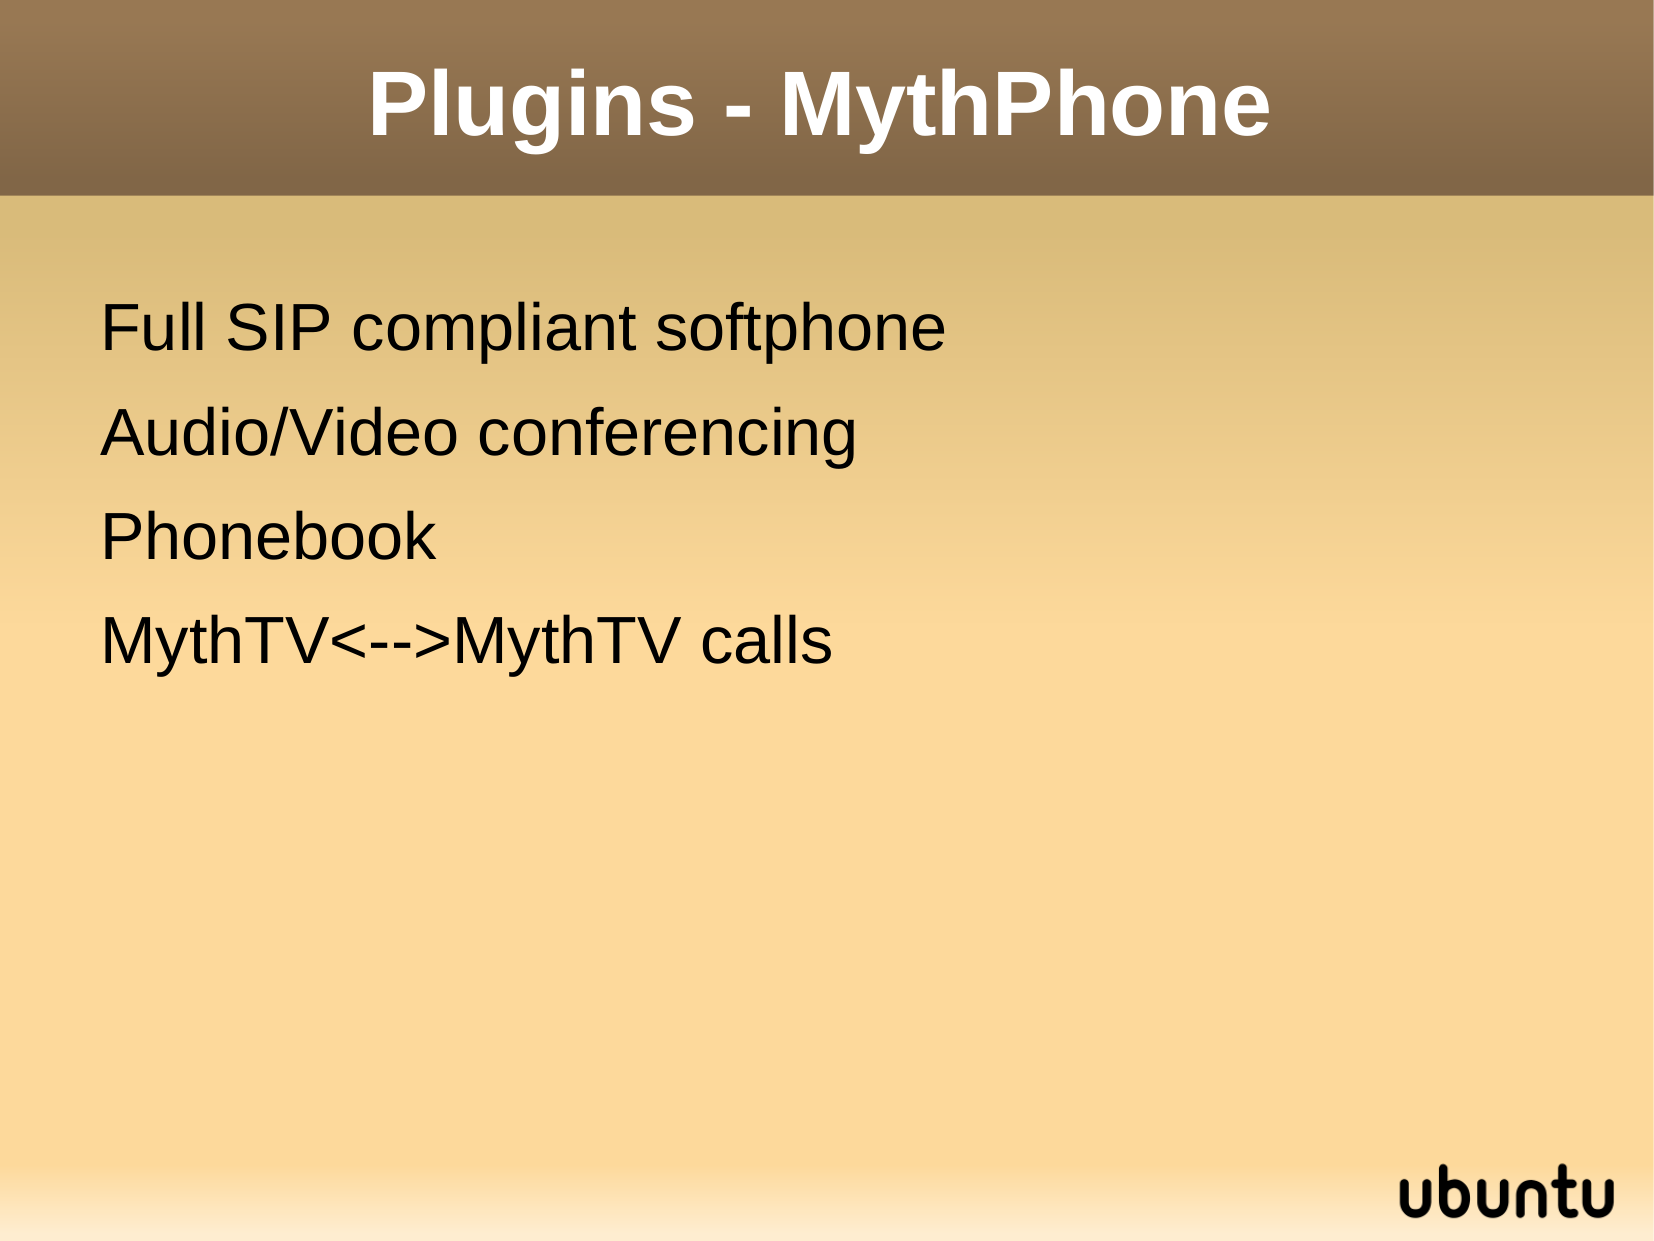

# Plugins - MythPhone
Full SIP compliant softphone
Audio/Video conferencing
Phonebook
MythTV<-->MythTV calls